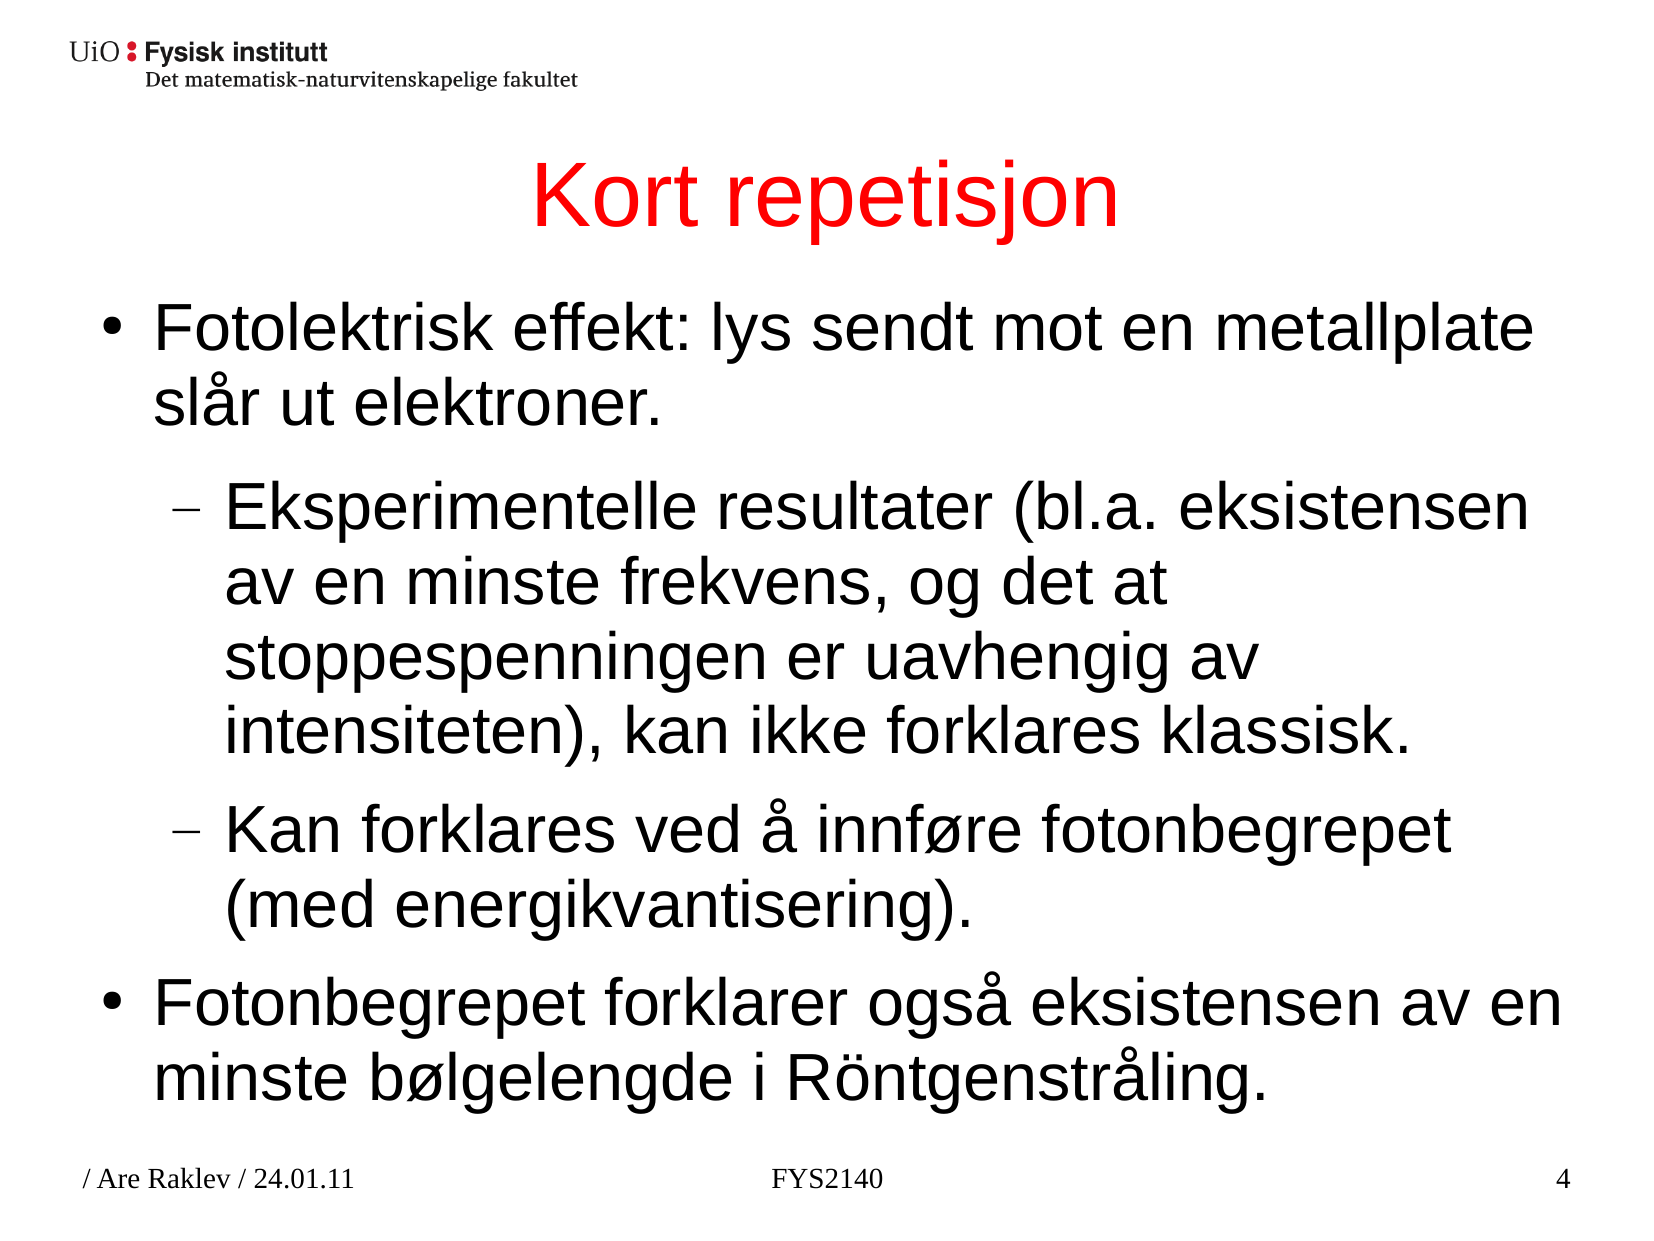

# Kort repetisjon
Fotolektrisk effekt: lys sendt mot en metallplate slår ut elektroner.
Eksperimentelle resultater (bl.a. eksistensen av en minste frekvens, og det at stoppespenningen er uavhengig av intensiteten), kan ikke forklares klassisk.
Kan forklares ved å innføre fotonbegrepet (med energikvantisering).
Fotonbegrepet forklarer også eksistensen av en minste bølgelengde i Röntgenstråling.
/ Are Raklev / 24.01.11
FYS2140
4